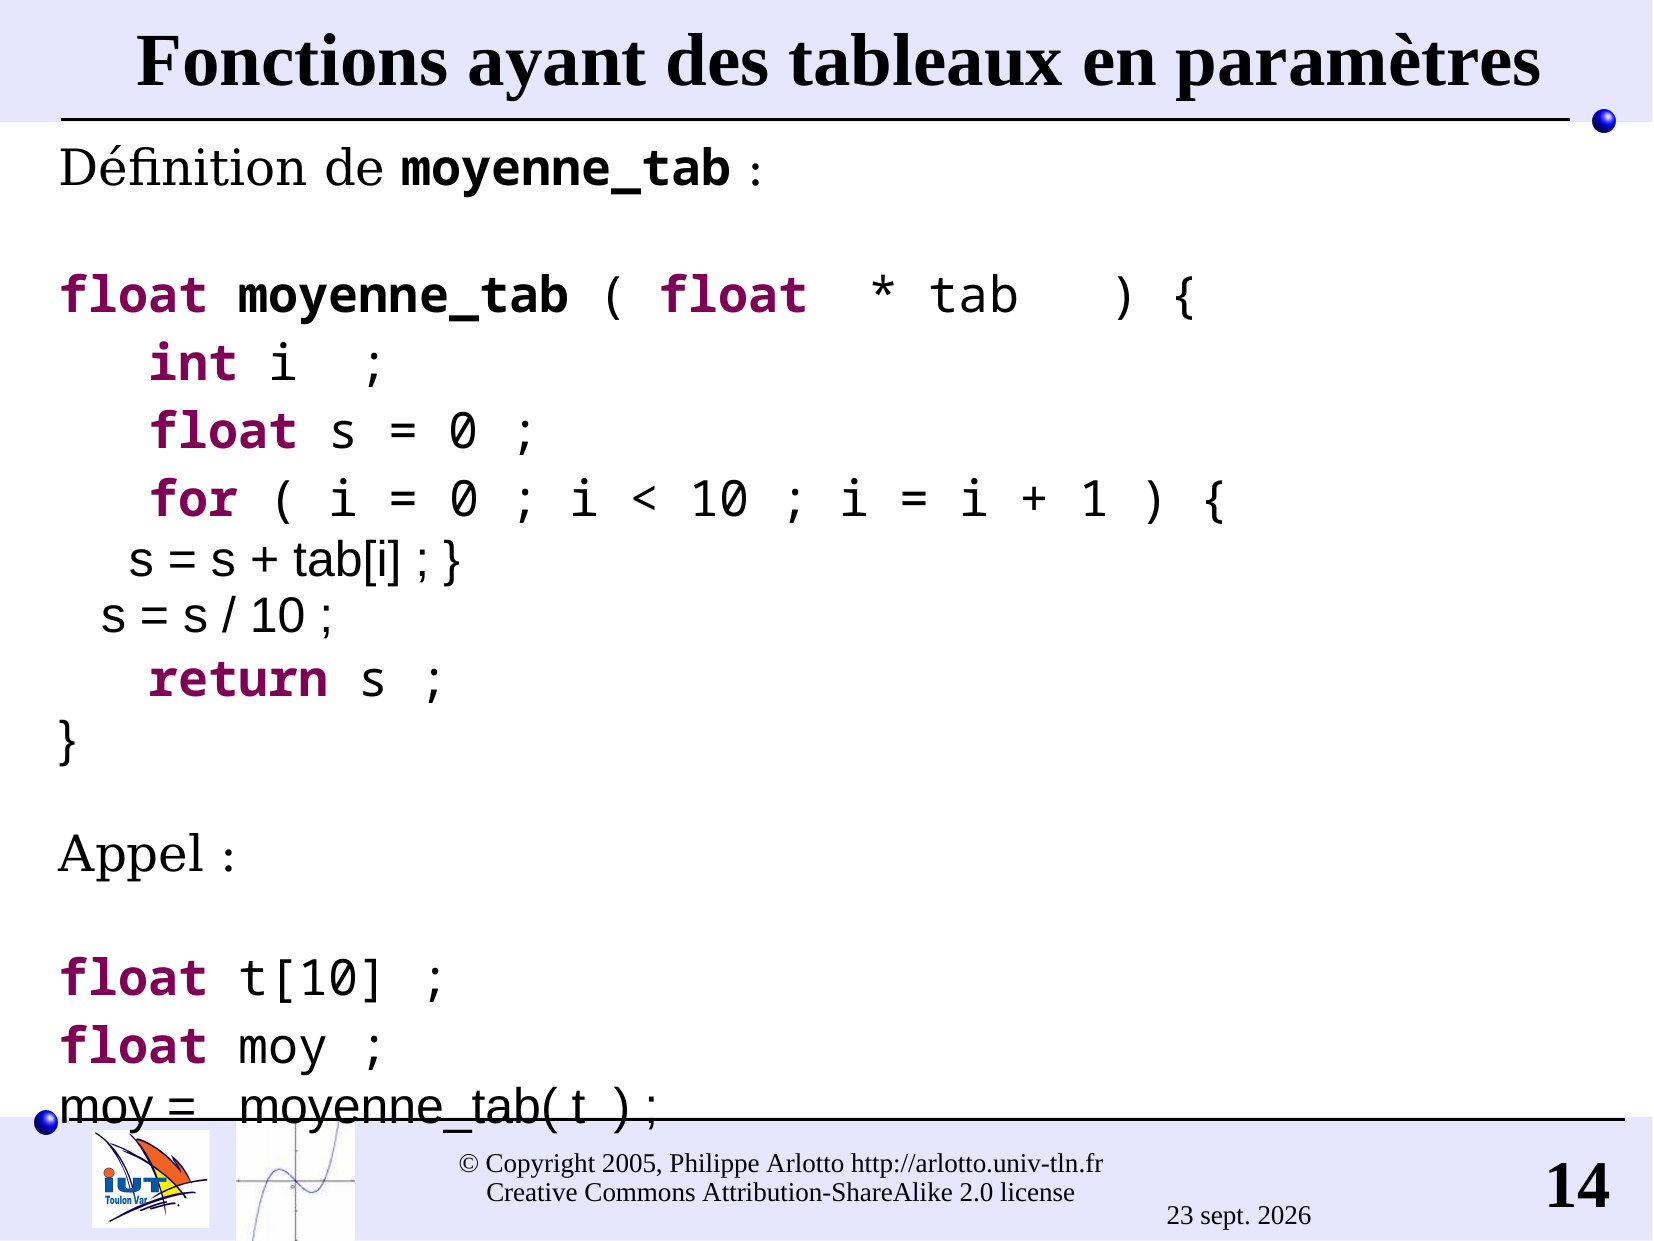

# Fonctions ayant des tableaux en paramètres
Définition de moyenne_tab :
float moyenne_tab ( float * tab ) {
 int i ;
 float s = 0 ;
 for ( i = 0 ; i < 10 ; i = i + 1 ) {
 s = s + tab[i] ; }
 s = s / 10 ;
 return s ;
}
Appel :
float t[10] ;
float moy ;
moy = moyenne_tab( t ) ;